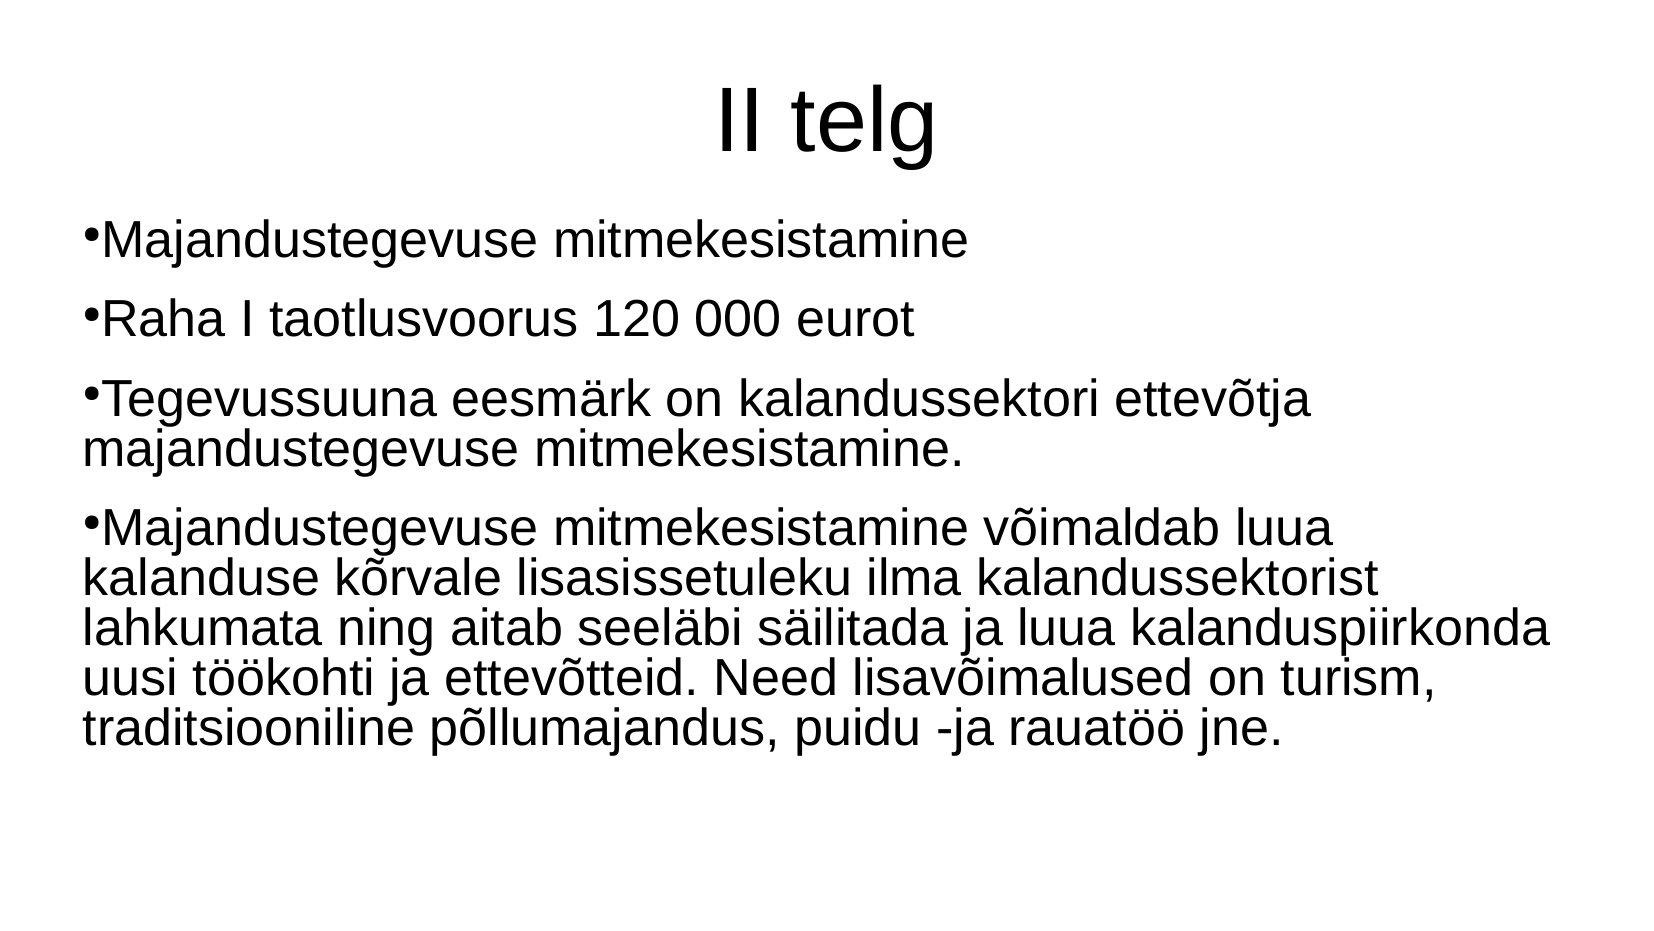

# II telg
Majandustegevuse mitmekesistamine
Raha I taotlusvoorus 120 000 eurot
Tegevussuuna eesmärk on kalandussektori ettevõtja majandustegevuse mitmekesistamine.
Majandustegevuse mitmekesistamine võimaldab luua kalanduse kõrvale lisasissetuleku ilma kalandussektorist lahkumata ning aitab seeläbi säilitada ja luua kalanduspiirkonda uusi töökohti ja ettevõtteid. Need lisavõimalused on turism, traditsiooniline põllumajandus, puidu -ja rauatöö jne.